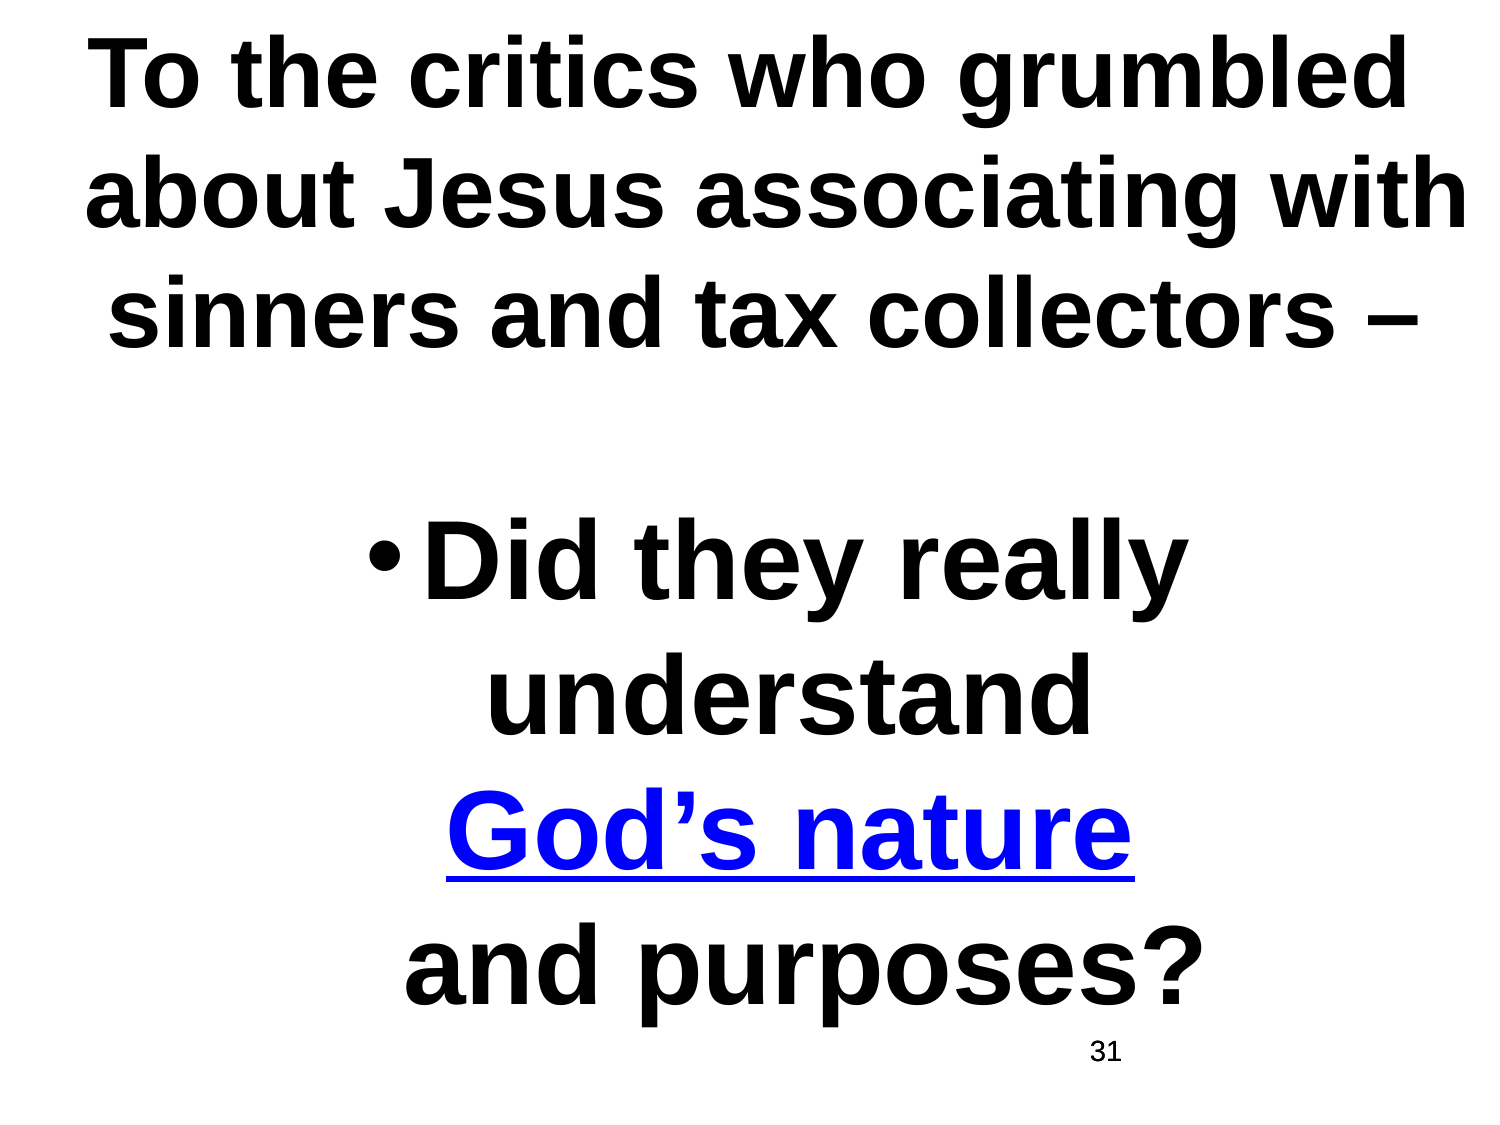

To the critics who grumbled about Jesus associating with sinners and tax collectors –
Did they really understand
God’s nature
and purposes?
31